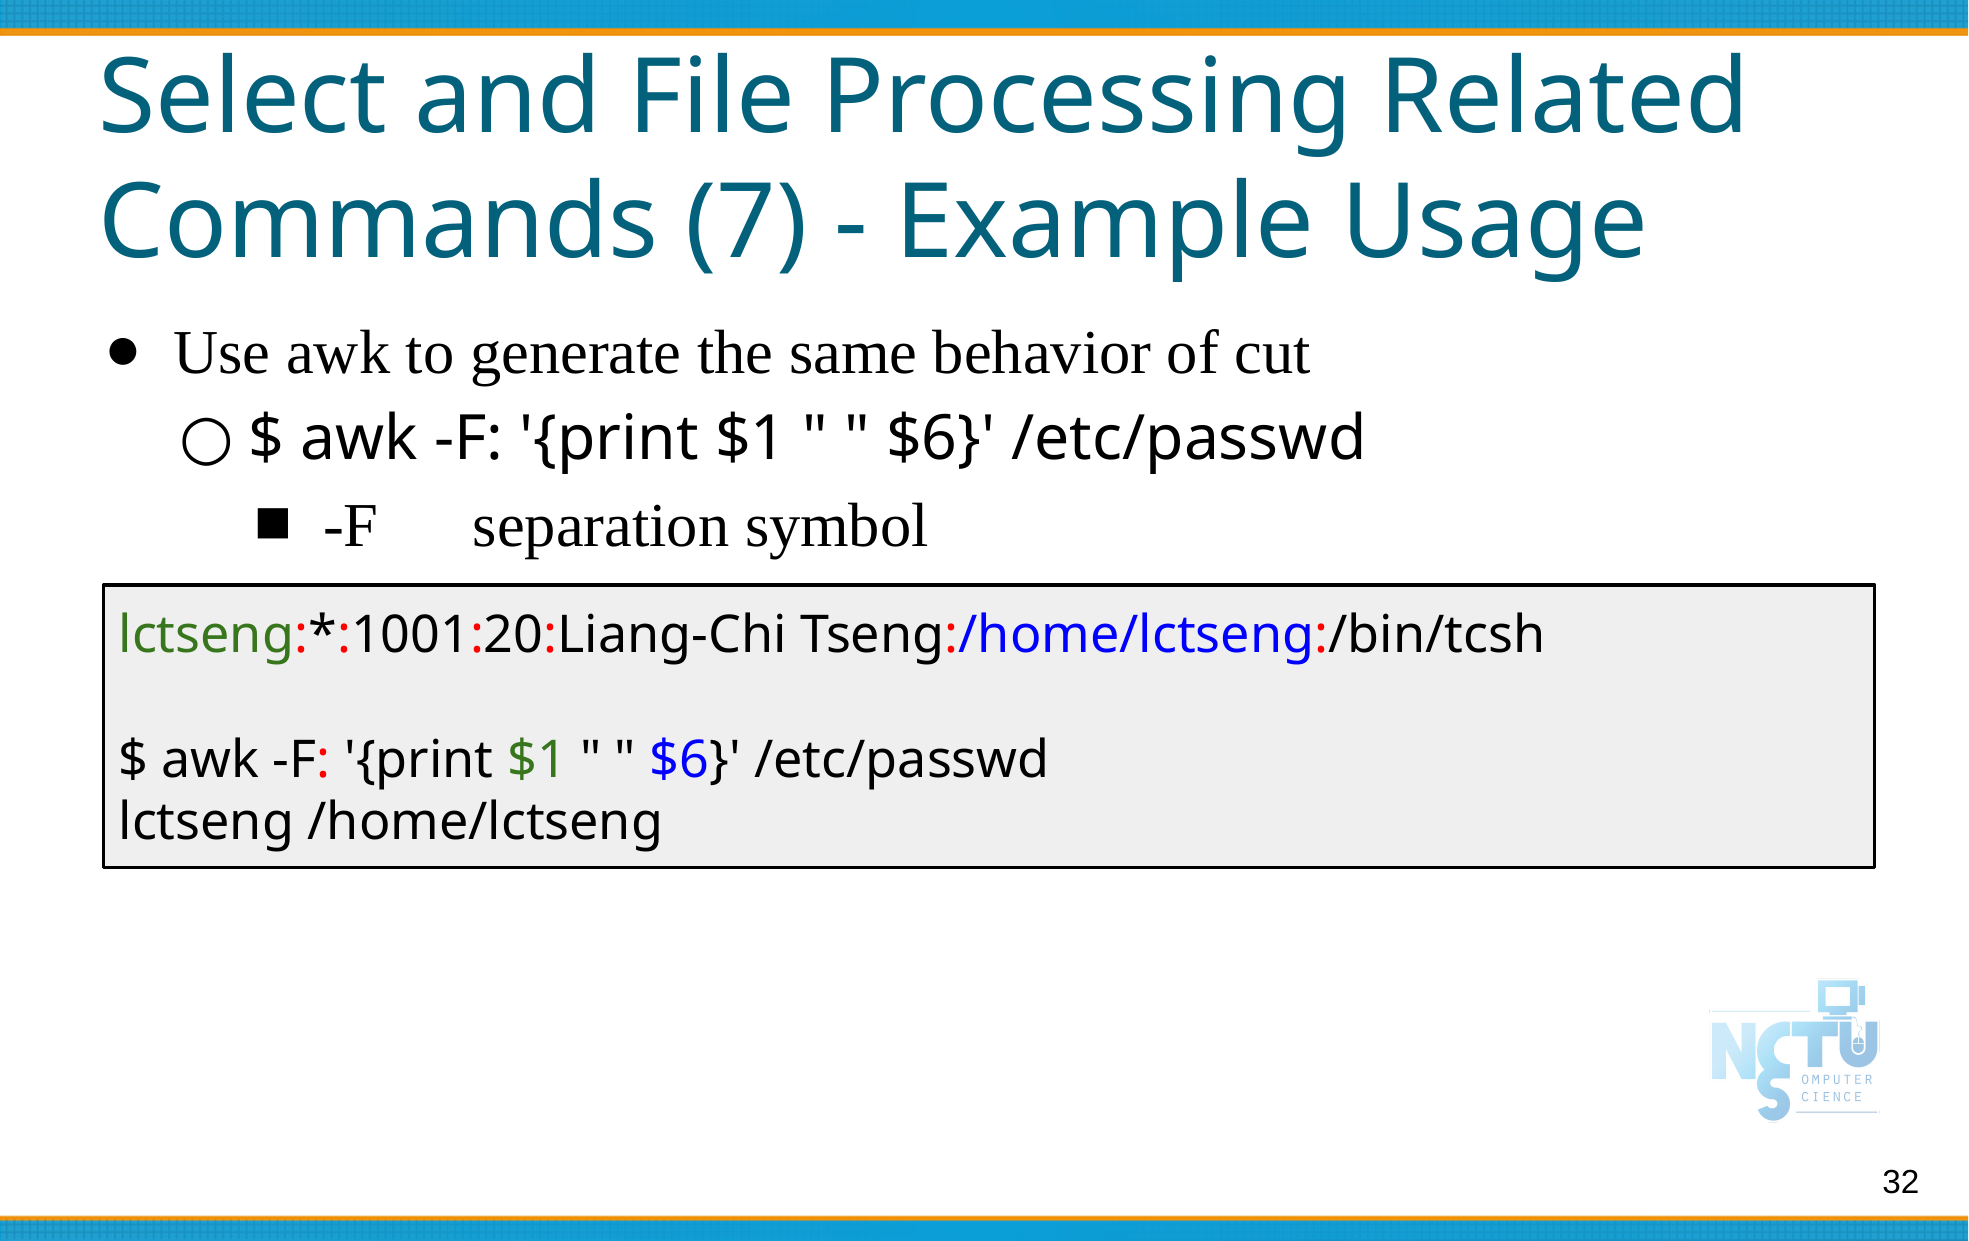

Select and File Processing Related Commands (7) - Example Usage
# Use awk to generate the same behavior of cut
$ awk -F: '{print $1 " " $6}' /etc/passwd
-F ：separation symbol
lctseng:*:1001:20:Liang-Chi Tseng:/home/lctseng:/bin/tcsh
$ awk -F: '{print $1 " " $6}' /etc/passwd
lctseng /home/lctseng